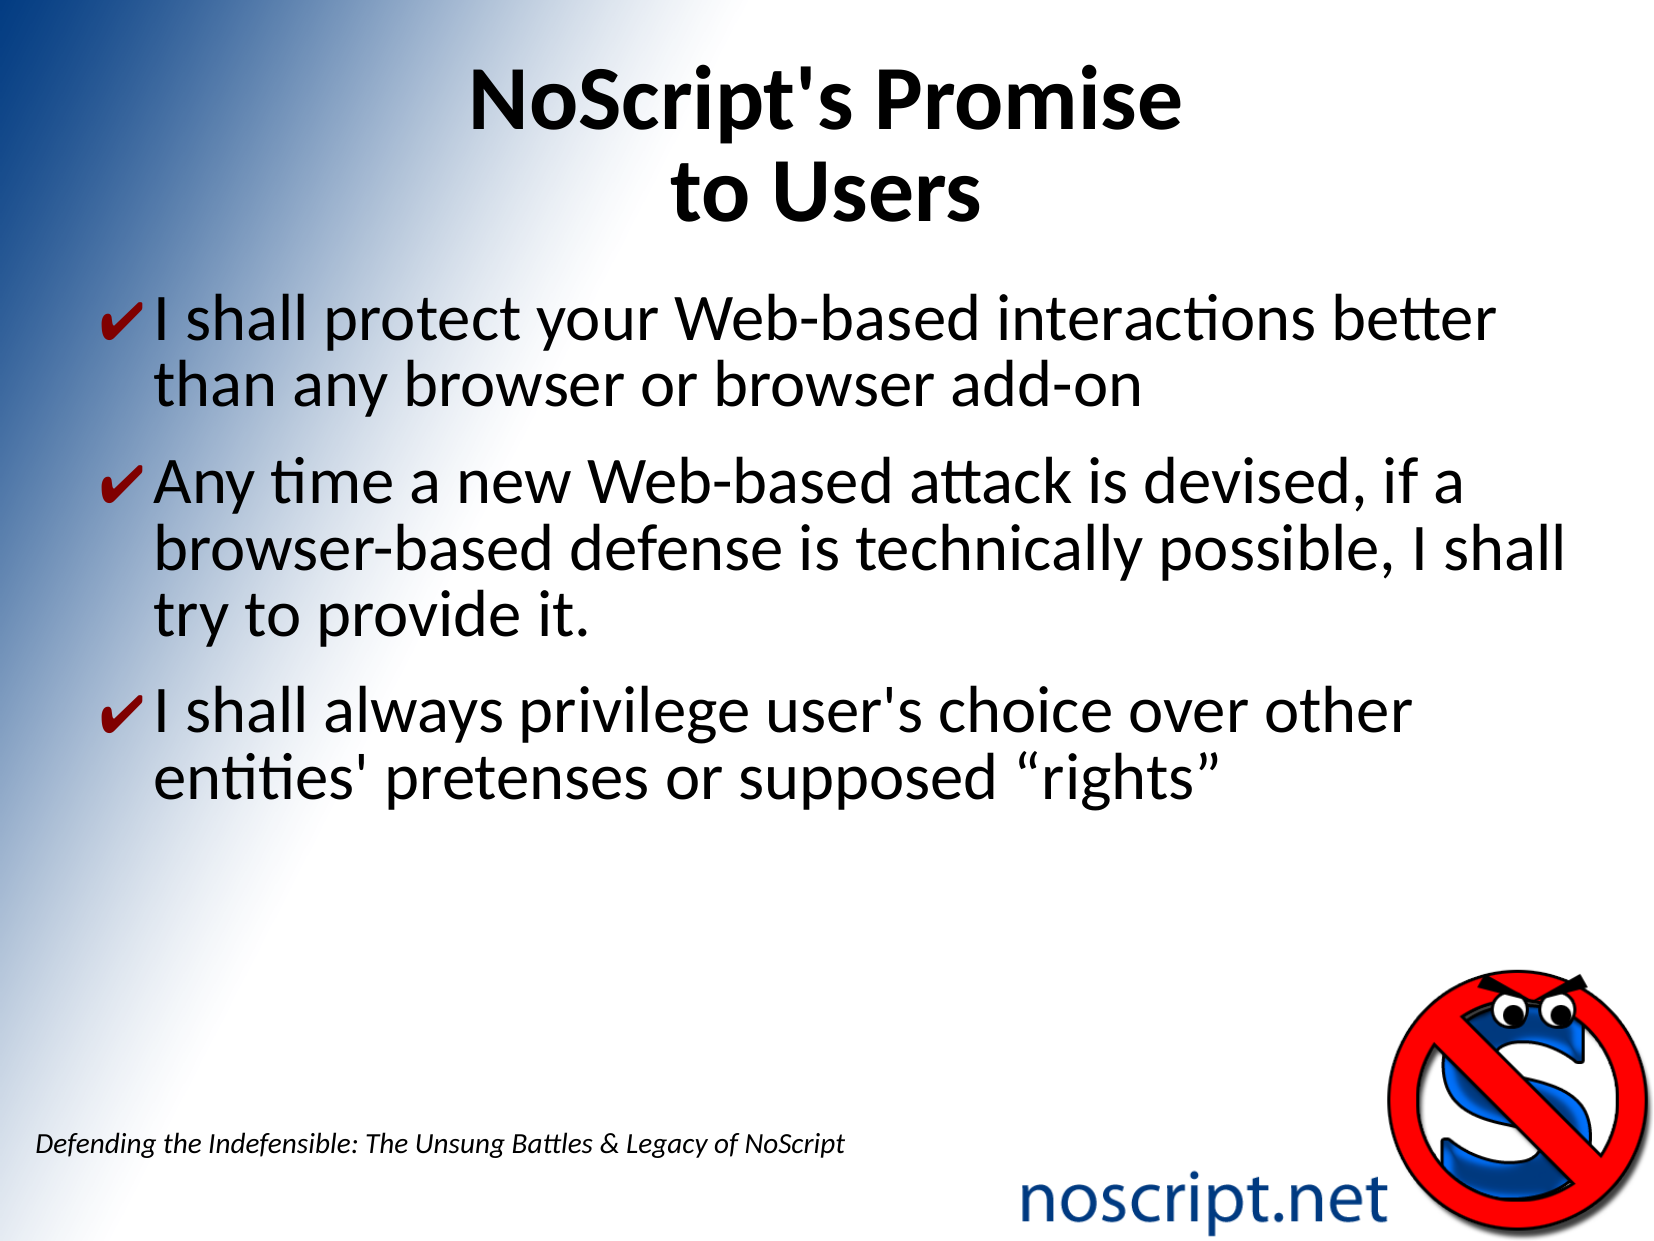

# NoScript's Promise to Users
I shall protect your Web-based interactions better than any browser or browser add-on
Any time a new Web-based attack is devised, if a browser-based defense is technically possible, I shall try to provide it.
I shall always privilege user's choice over other entities' pretenses or supposed “rights”
Defending the Indefensible: The Unsung Battles & Legacy of NoScript